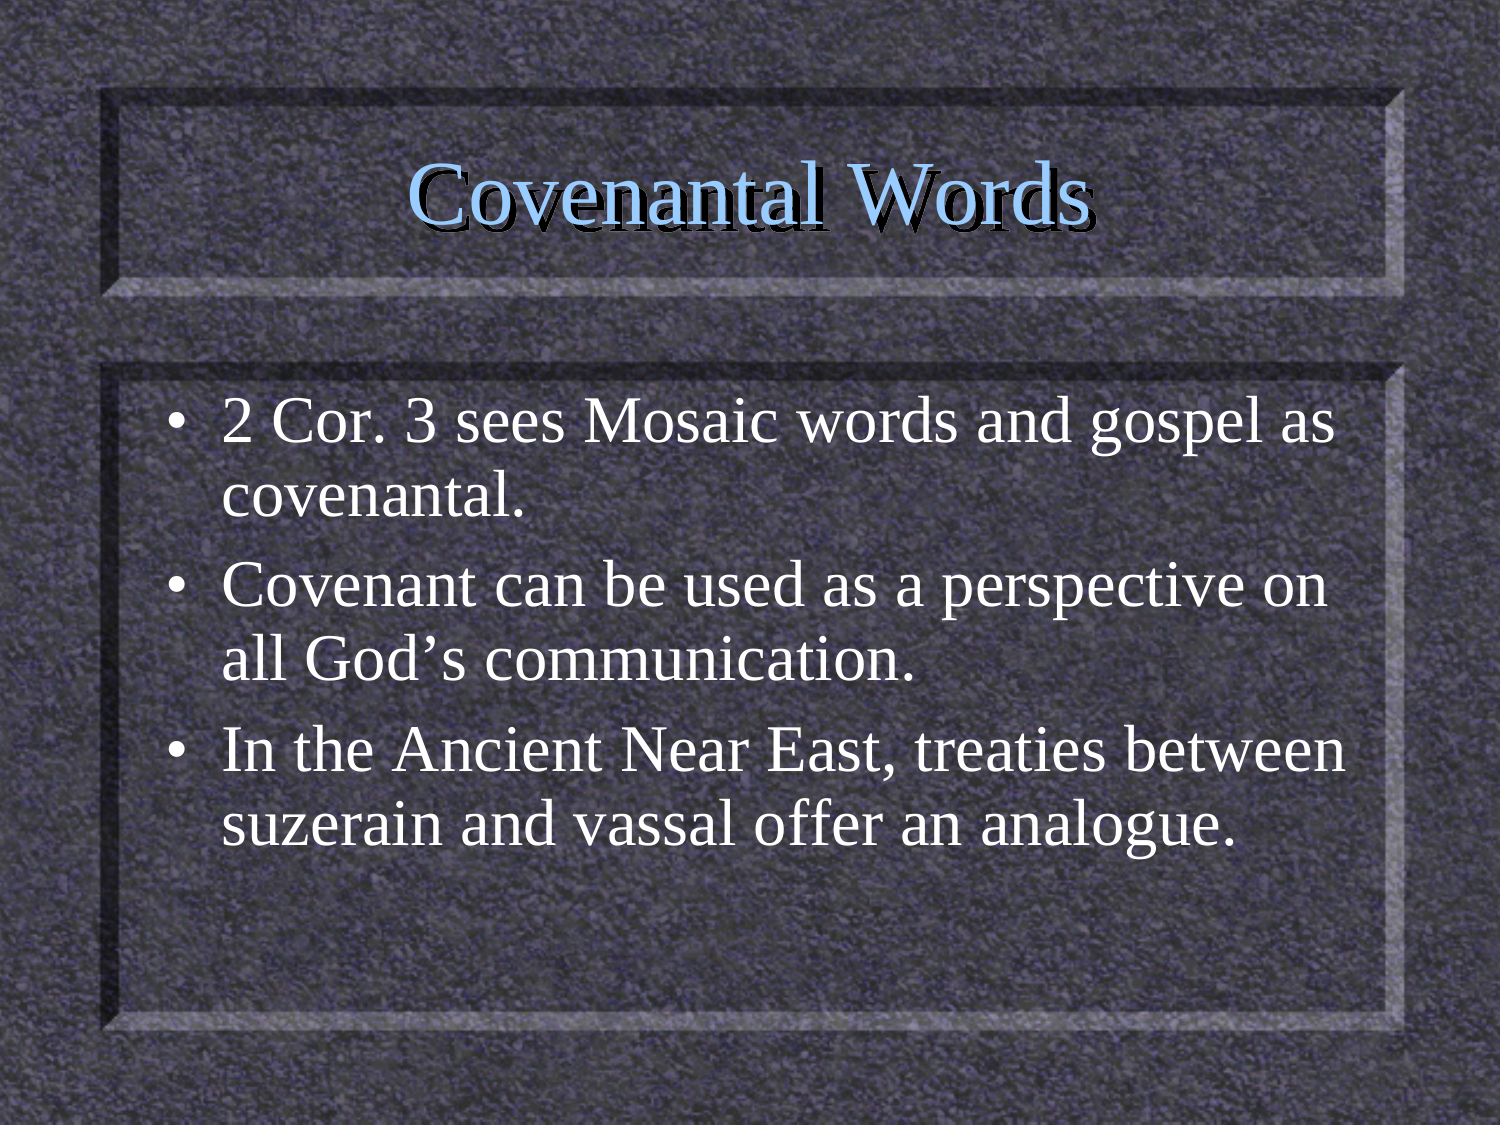

# Covenantal Words
2 Cor. 3 sees Mosaic words and gospel as covenantal.
Covenant can be used as a perspective on all God’s communication.
In the Ancient Near East, treaties between suzerain and vassal offer an analogue.